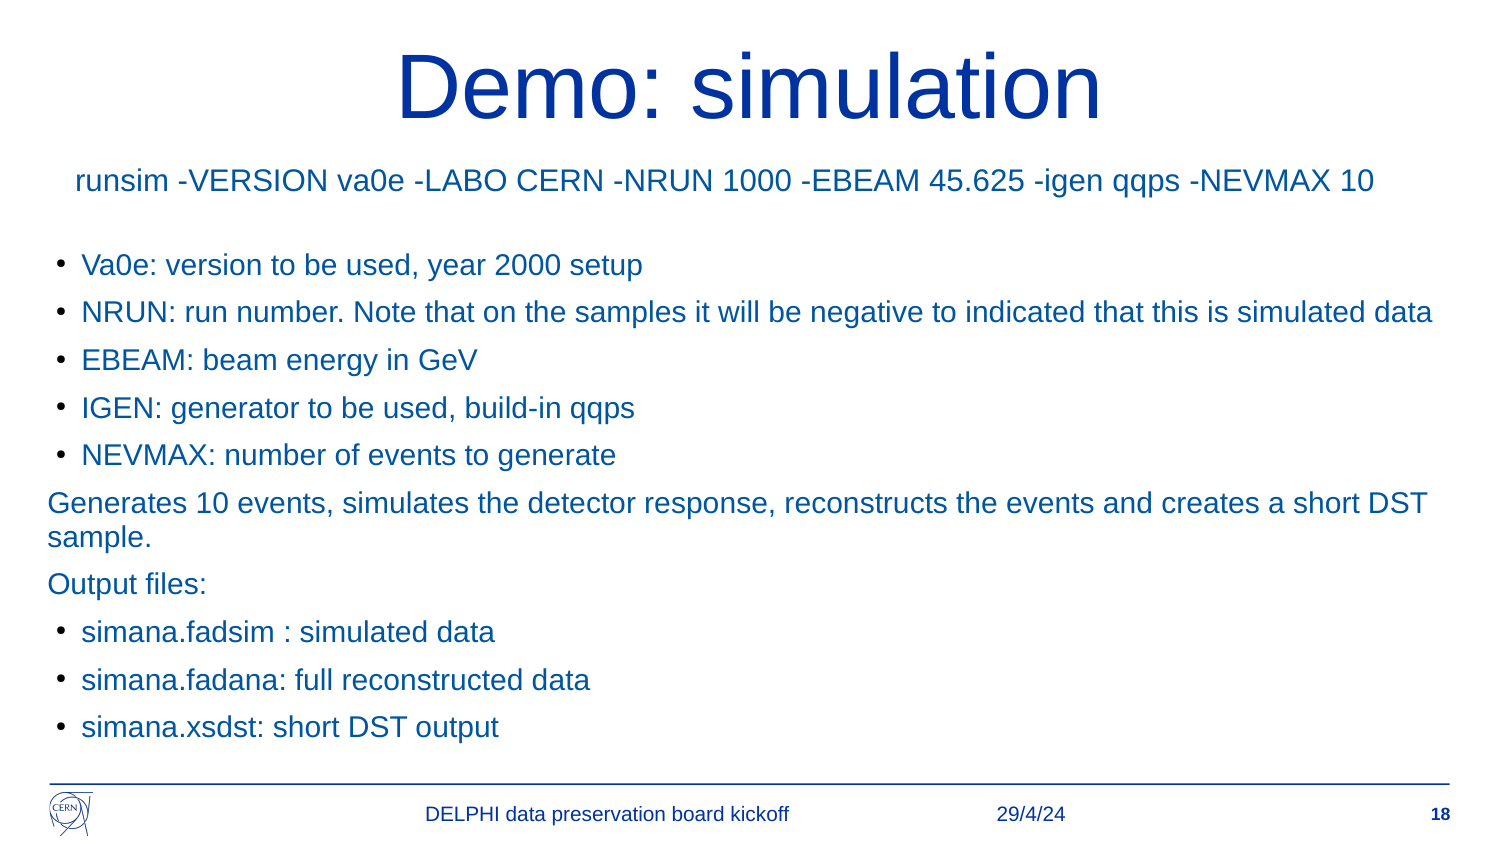

# Demo: simulation
runsim -VERSION va0e -LABO CERN -NRUN 1000 -EBEAM 45.625 -igen qqps -NEVMAX 10
Va0e: version to be used, year 2000 setup
NRUN: run number. Note that on the samples it will be negative to indicated that this is simulated data
EBEAM: beam energy in GeV
IGEN: generator to be used, build-in qqps
NEVMAX: number of events to generate
Generates 10 events, simulates the detector response, reconstructs the events and creates a short DST sample.
Output files:
simana.fadsim : simulated data
simana.fadana: full reconstructed data
simana.xsdst: short DST output